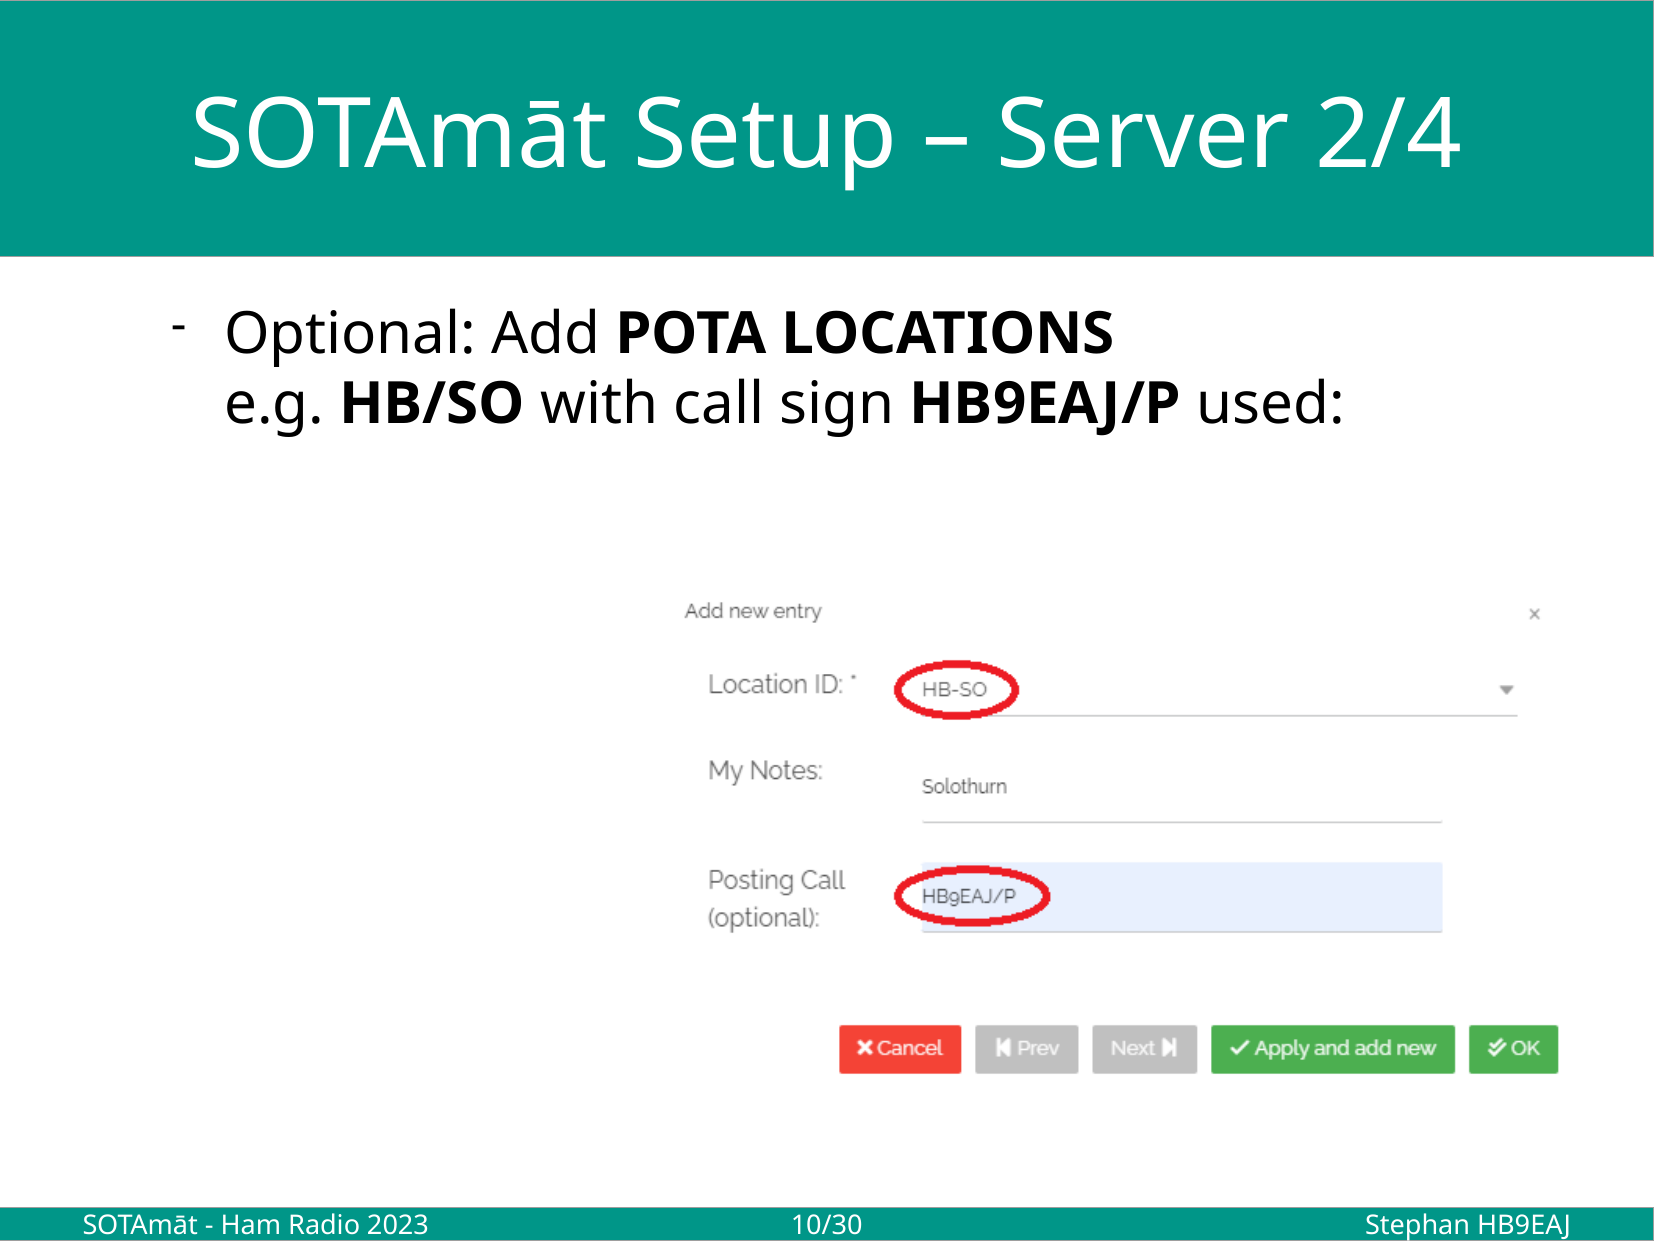

# SOTAmāt Setup – Server 2/4
Optional: Add POTA LOCATIONS
e.g. HB/SO with call sign HB9EAJ/P used:
Portable 7-Band EFHW-Antenne